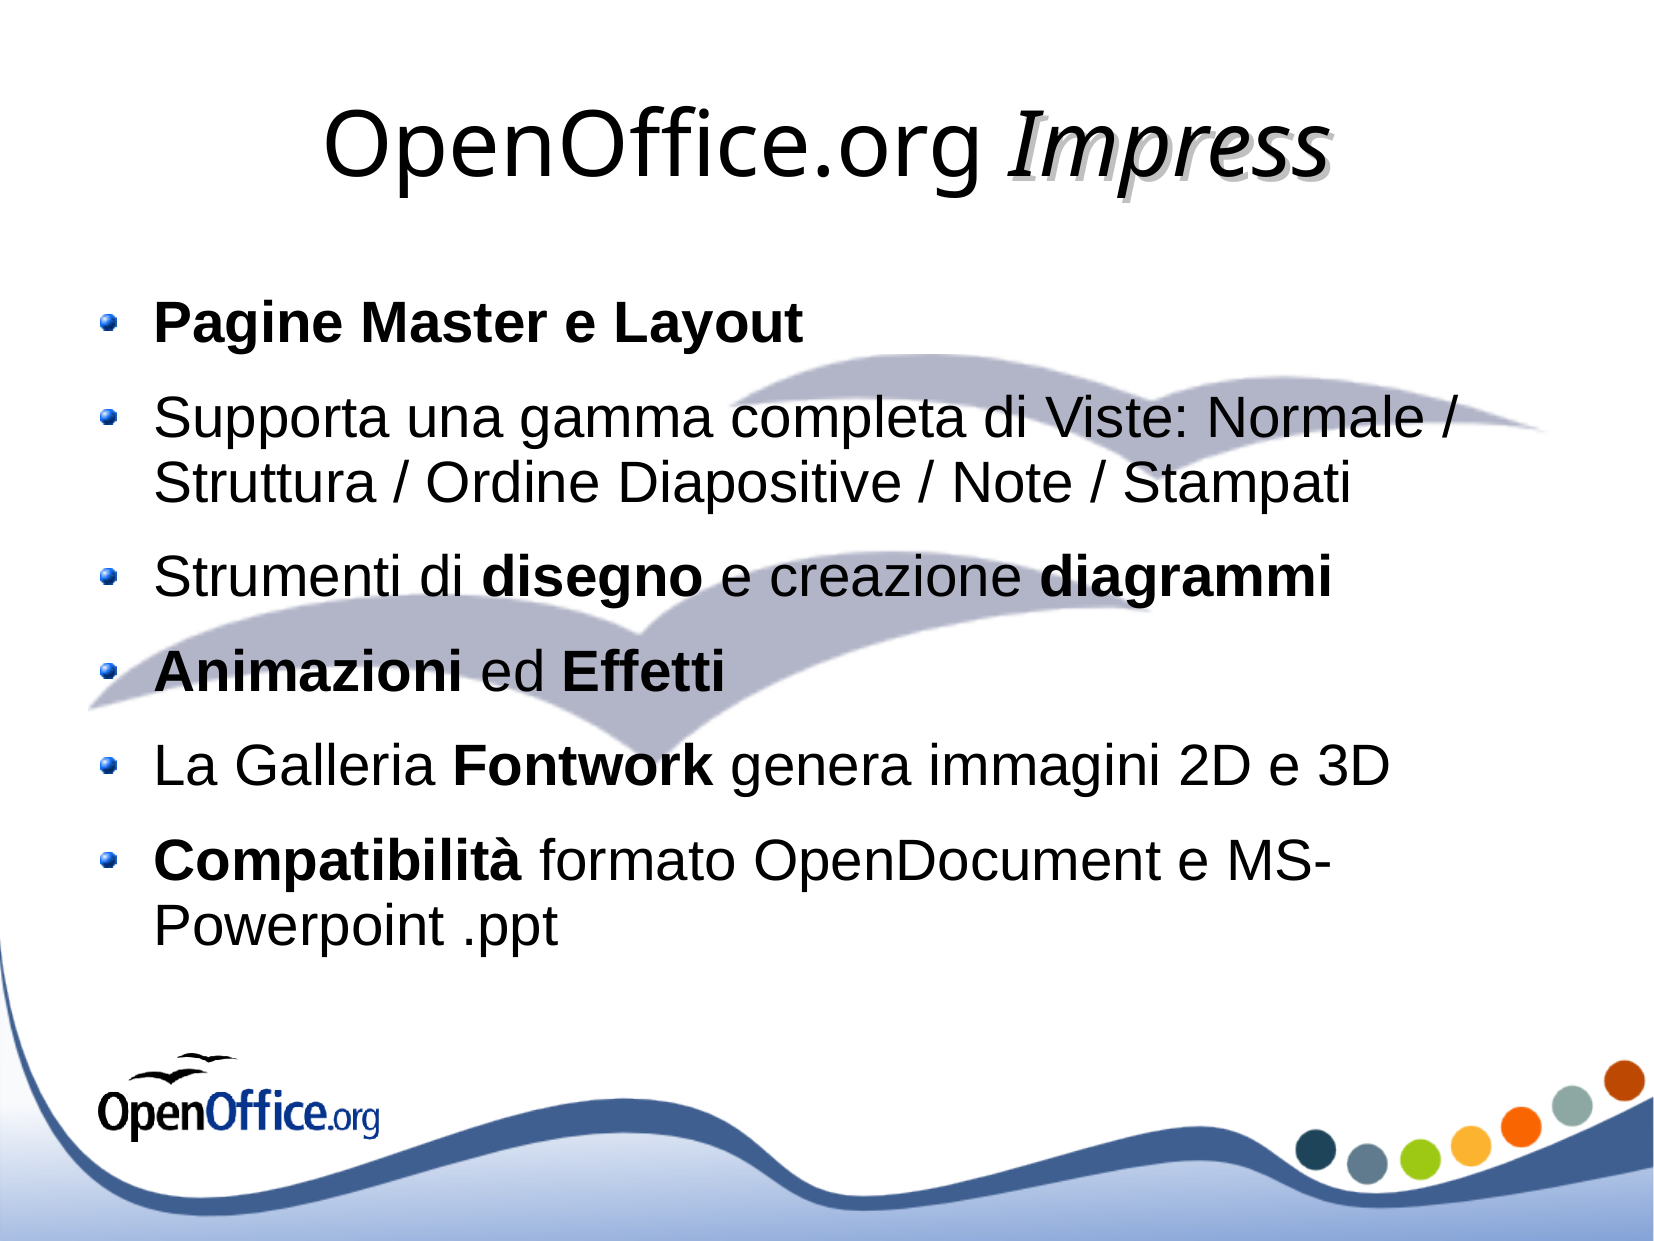

# OpenOffice.org Impress
Pagine Master e Layout
Supporta una gamma completa di Viste: Normale / Struttura / Ordine Diapositive / Note / Stampati
Strumenti di disegno e creazione diagrammi
Animazioni ed Effetti
La Galleria Fontwork genera immagini 2D e 3D
Compatibilità formato OpenDocument e MS-Powerpoint .ppt